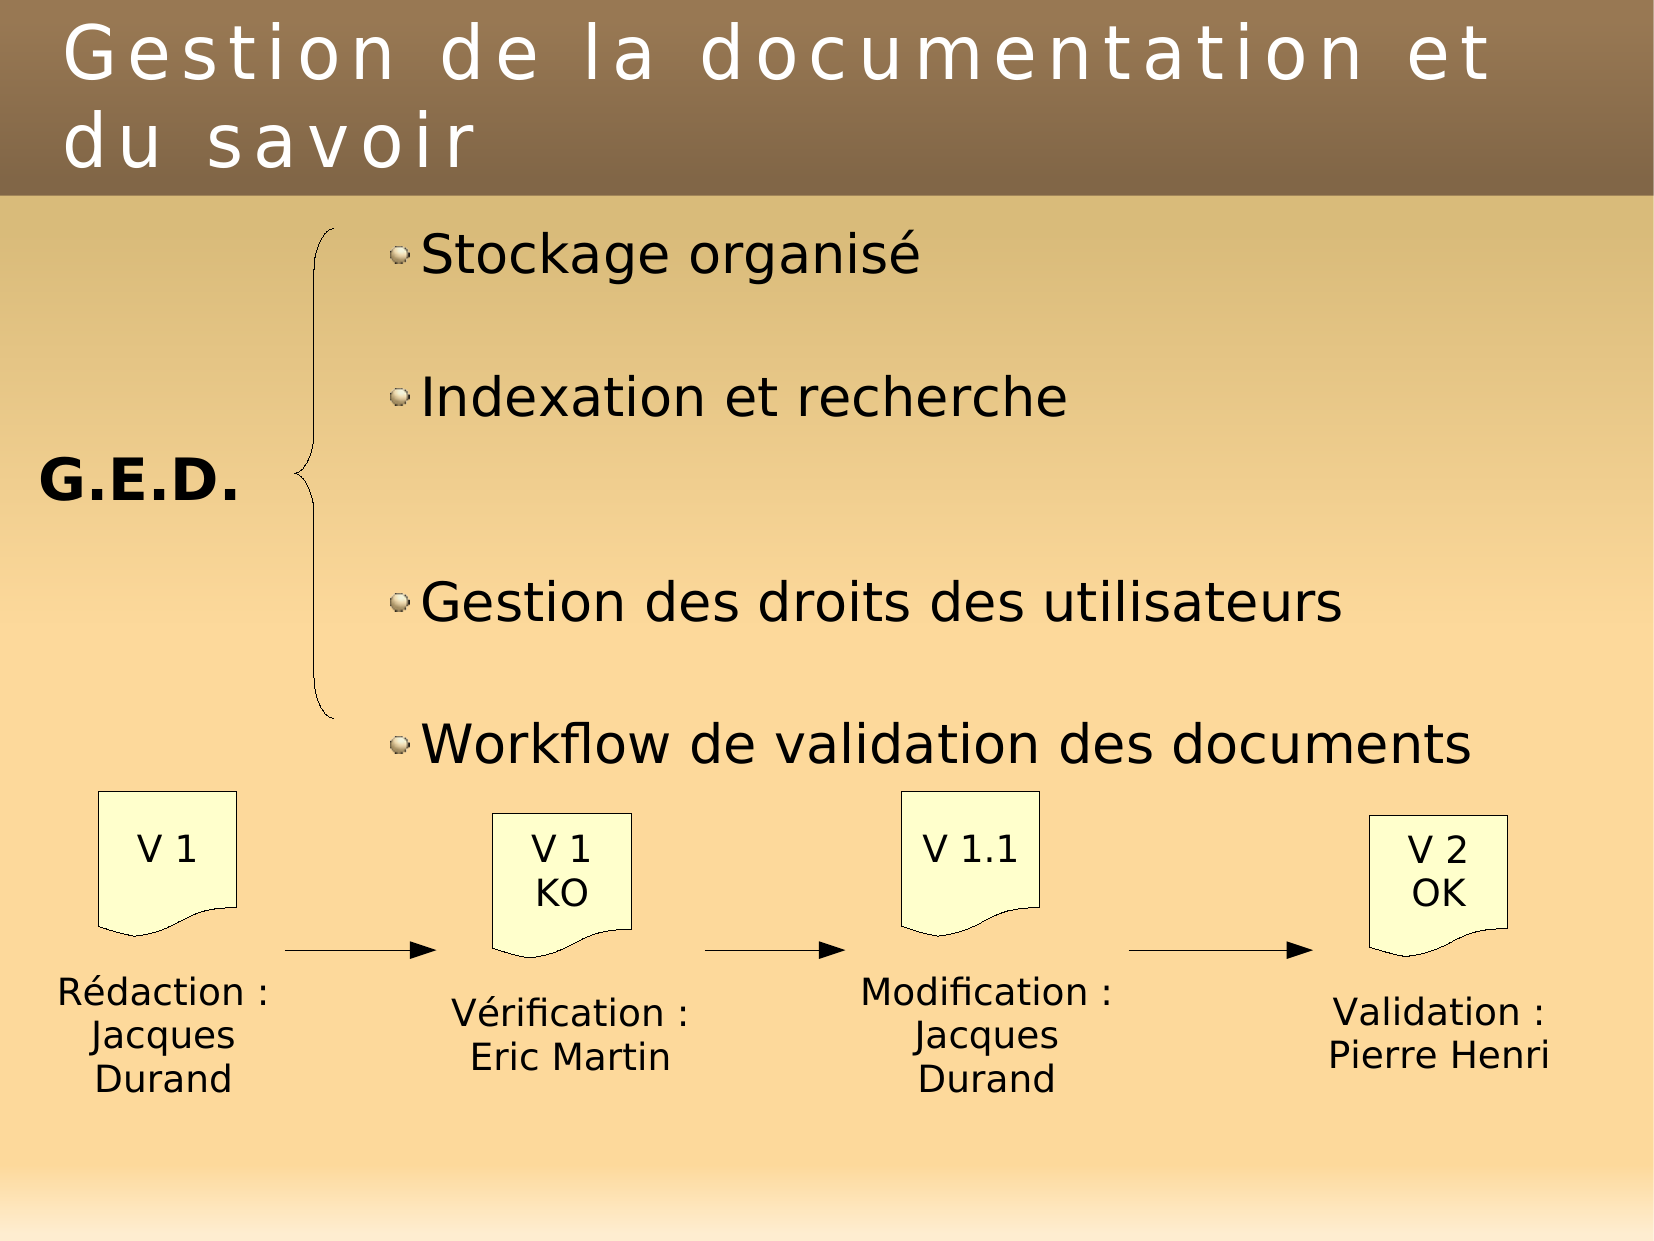

# Gestion de la documentation et du savoir
Stockage organisé
Indexation et recherche
G.E.D.
Gestion des droits des utilisateurs
Workflow de validation des documents
V 1
Rédaction :
Jacques
Durand
V 1.1
Modification :
Jacques
Durand
V 1
KO
Vérification :
Eric Martin
V 2
OK
Validation :
Pierre Henri